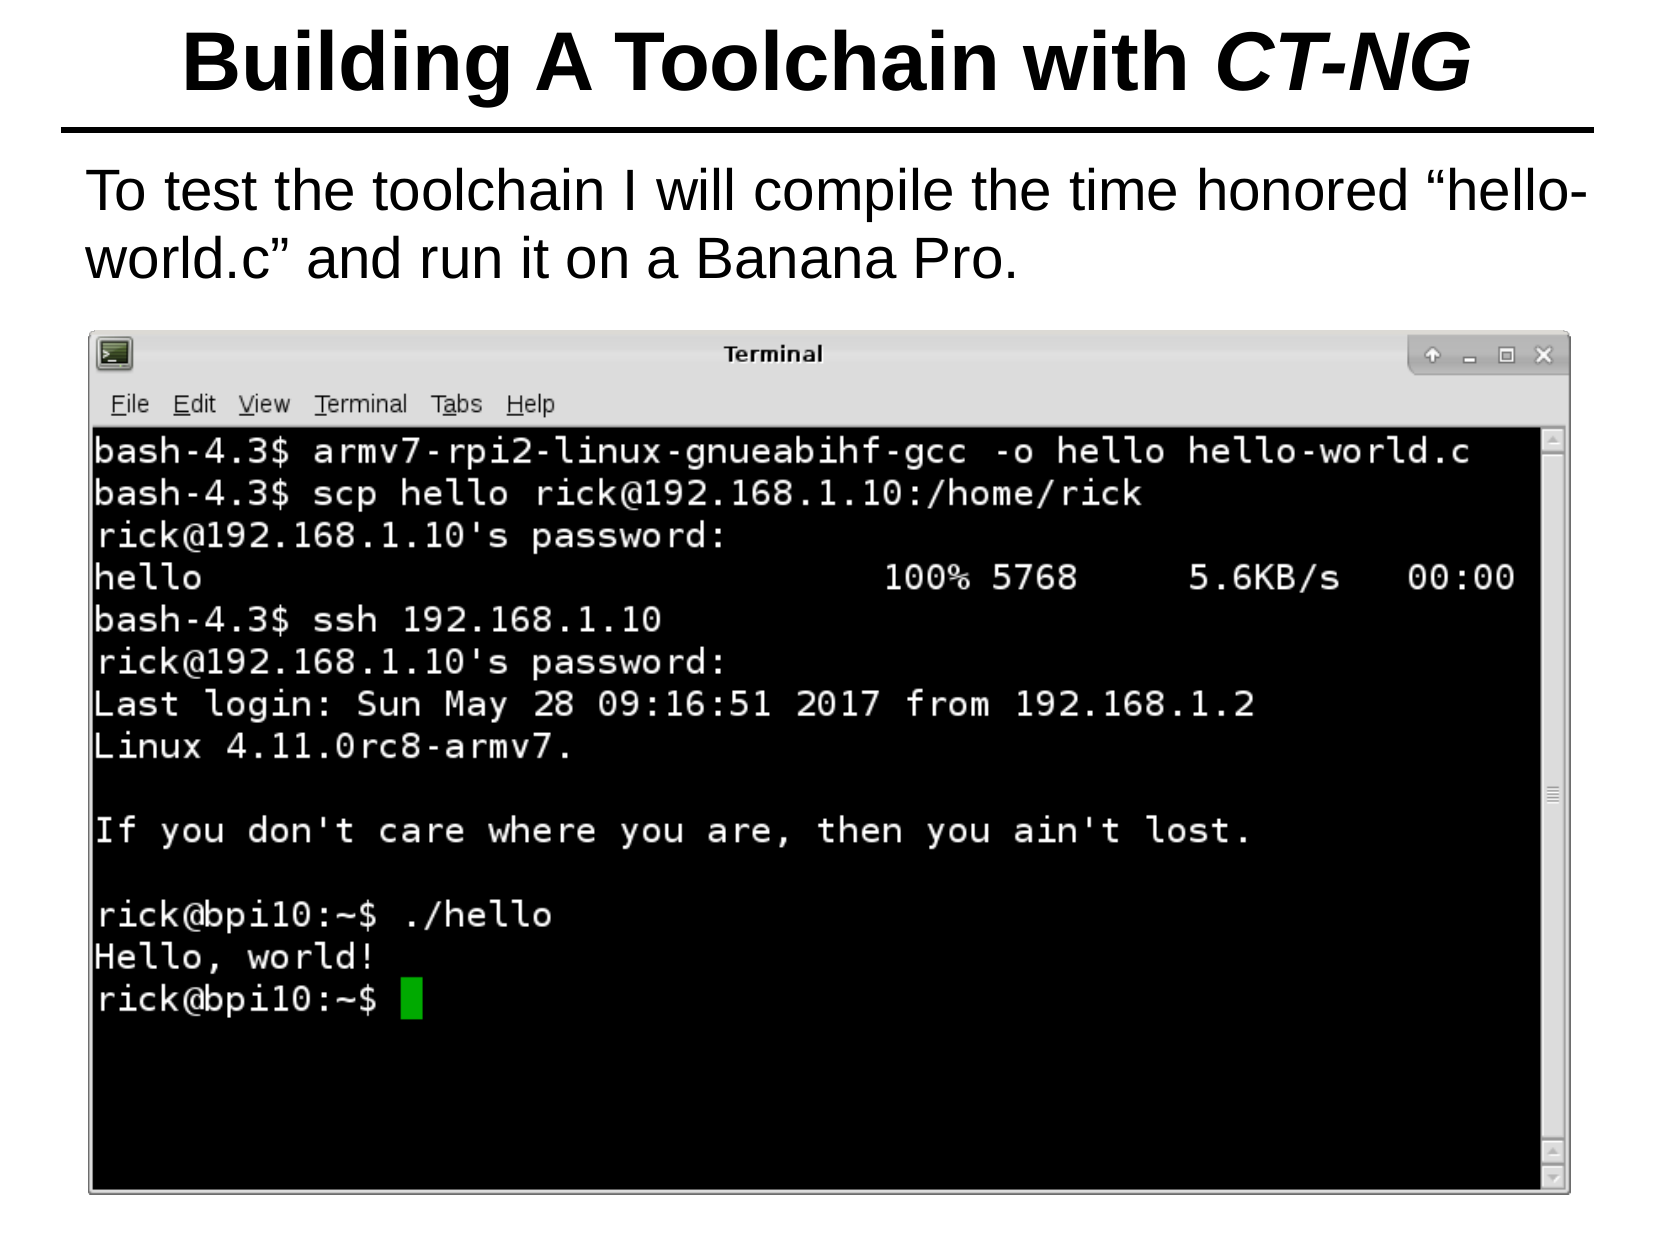

Building A Toolchain with CT-NG
To test the toolchain I will compile the time honored “hello-world.c” and run it on a Banana Pro.